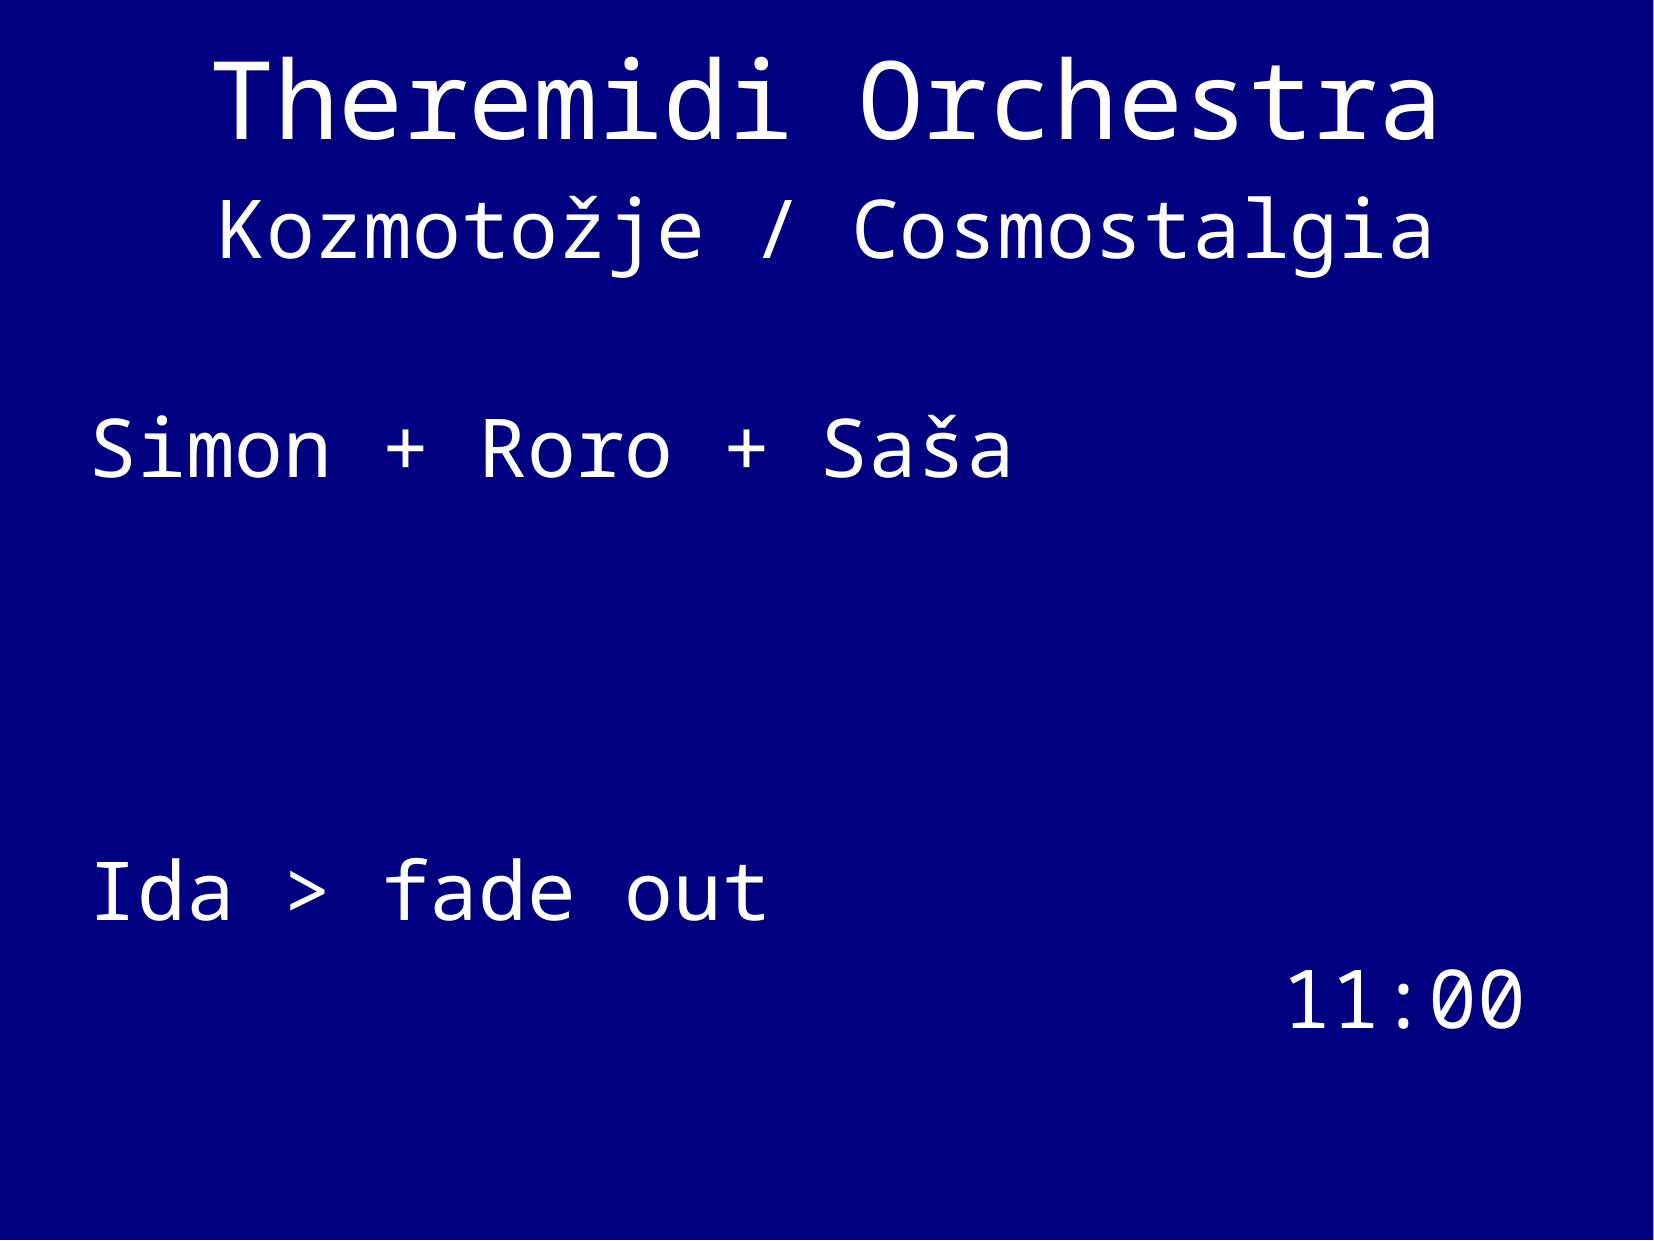

# Theremidi Orchestra Kozmotožje / Cosmostalgia
Simon + Roro + Saša
Ida > fade out
11:00